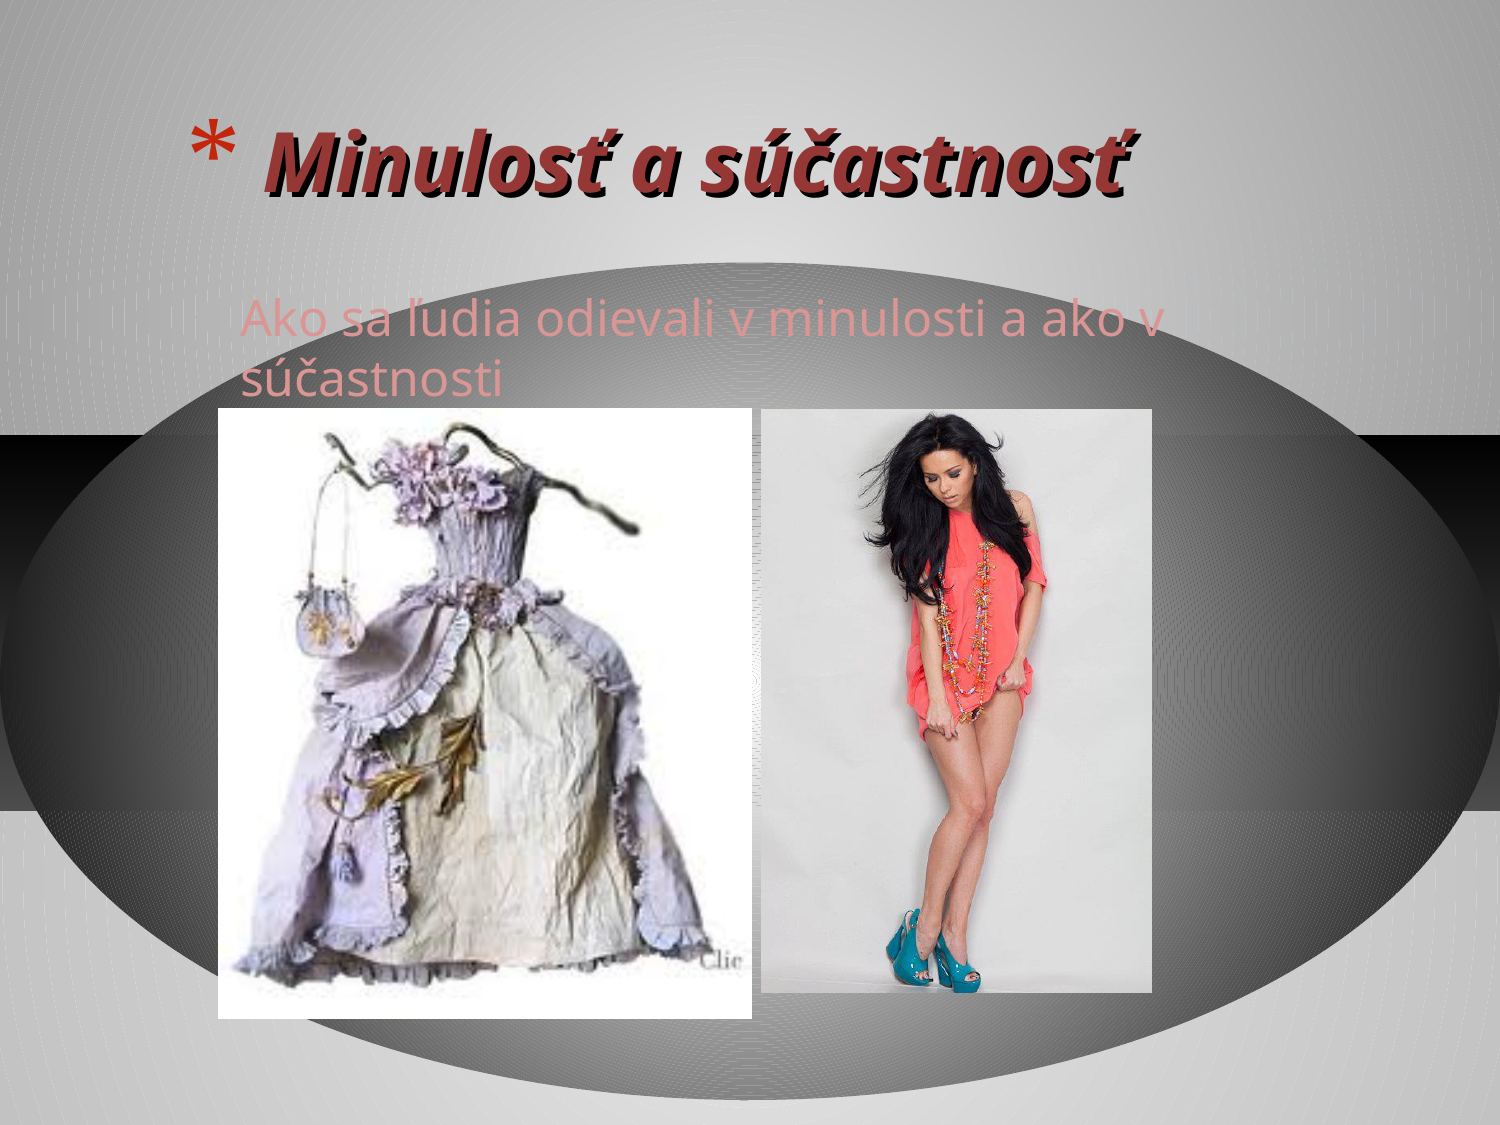

Minulosť a súčastnosť
# Ako sa ľudia odievali v minulosti a ako v súčastnosti